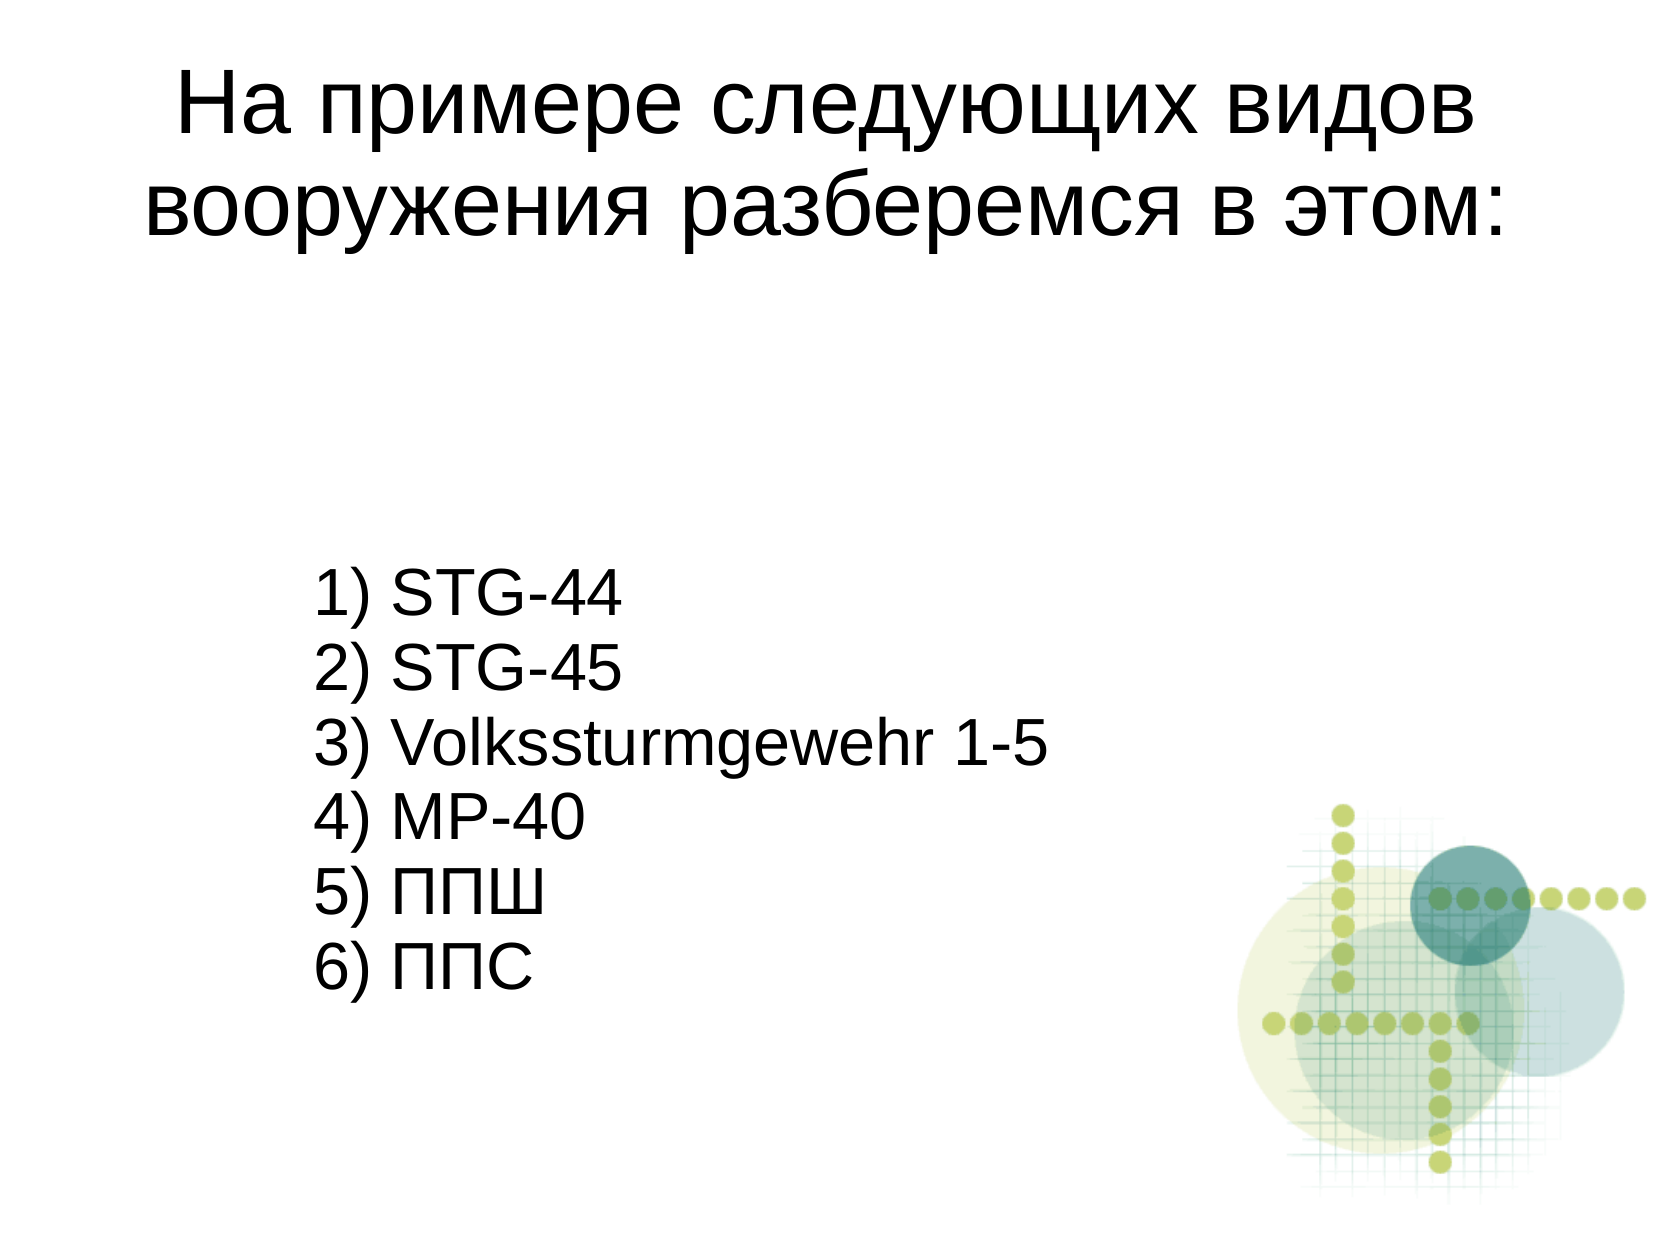

# На примере следующих видов вооружения разберемся в этом:
1) STG-44
2) STG-45
3) Volkssturmgewehr 1-5
4) MP-40
5) ППШ
6) ППС